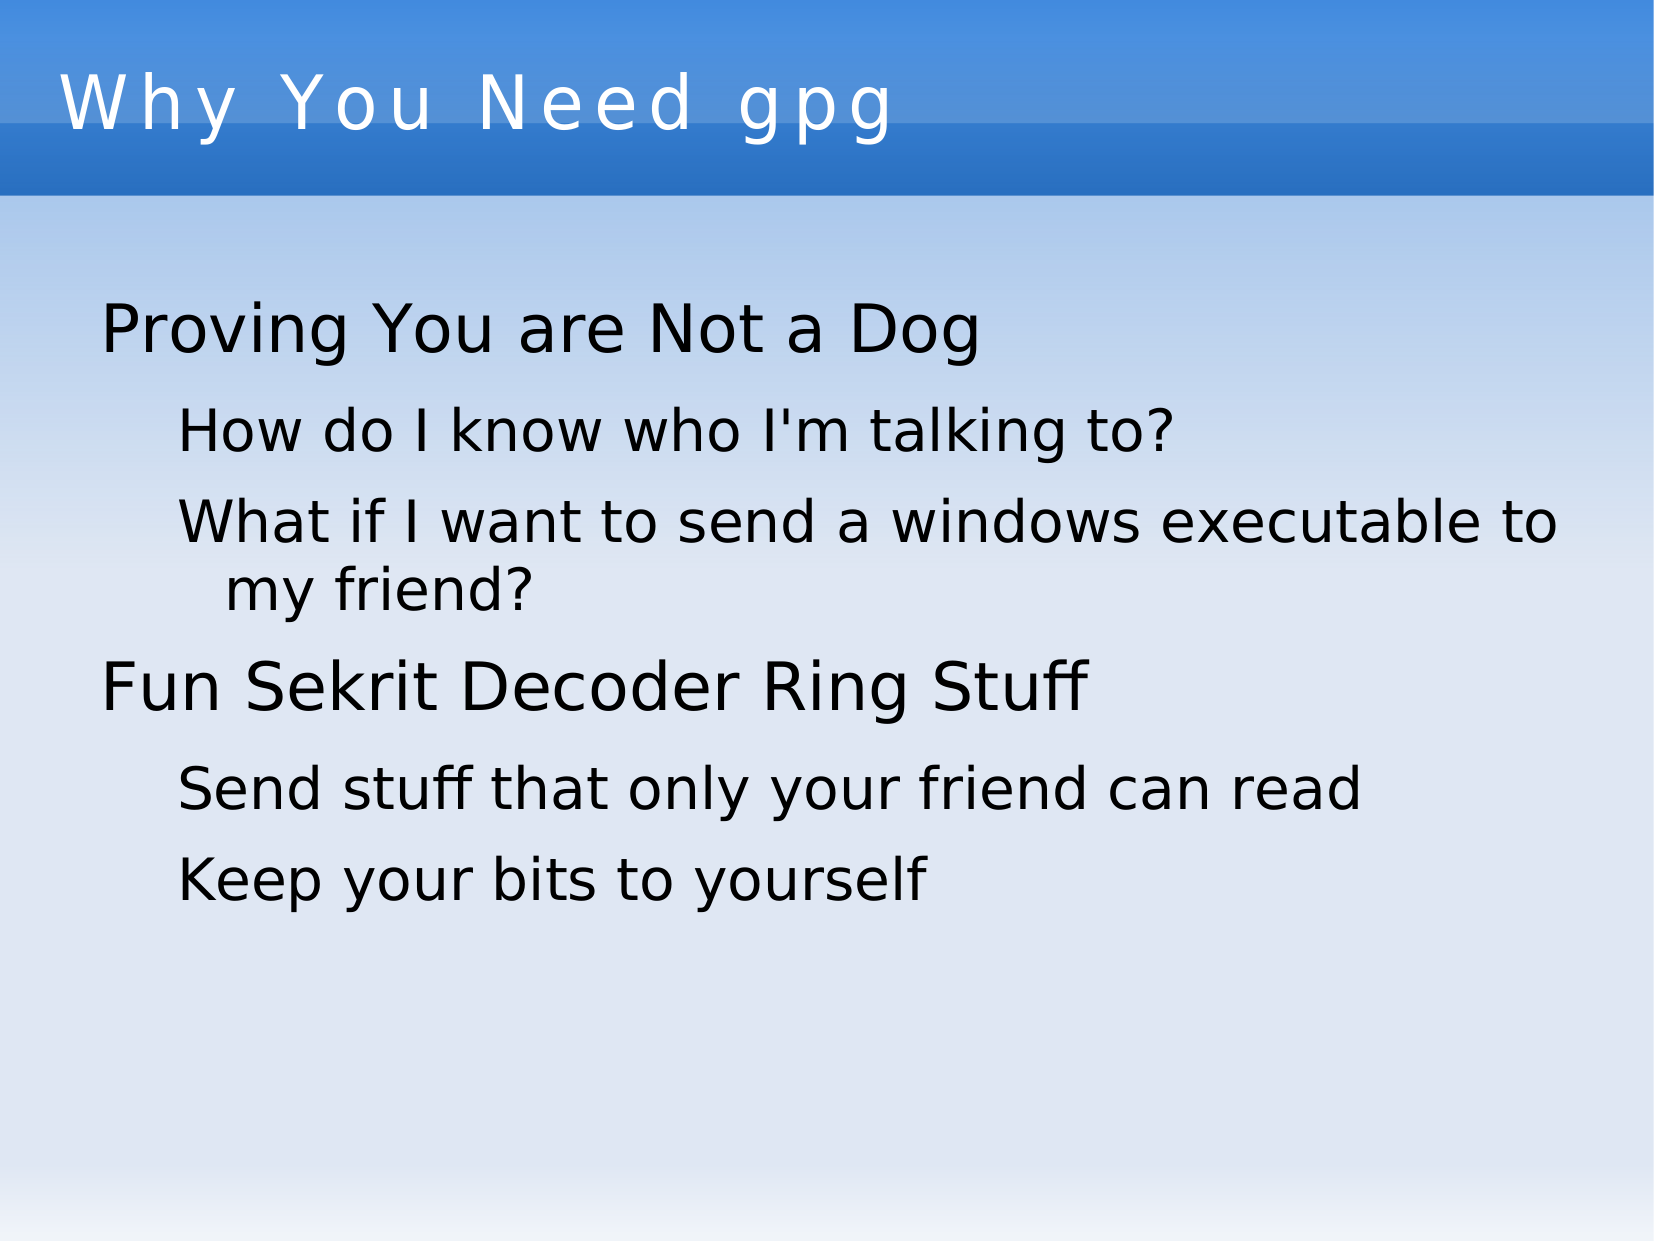

# Why You Need gpg
Proving You are Not a Dog
How do I know who I'm talking to?
What if I want to send a windows executable to my friend?
Fun Sekrit Decoder Ring Stuff
Send stuff that only your friend can read
Keep your bits to yourself